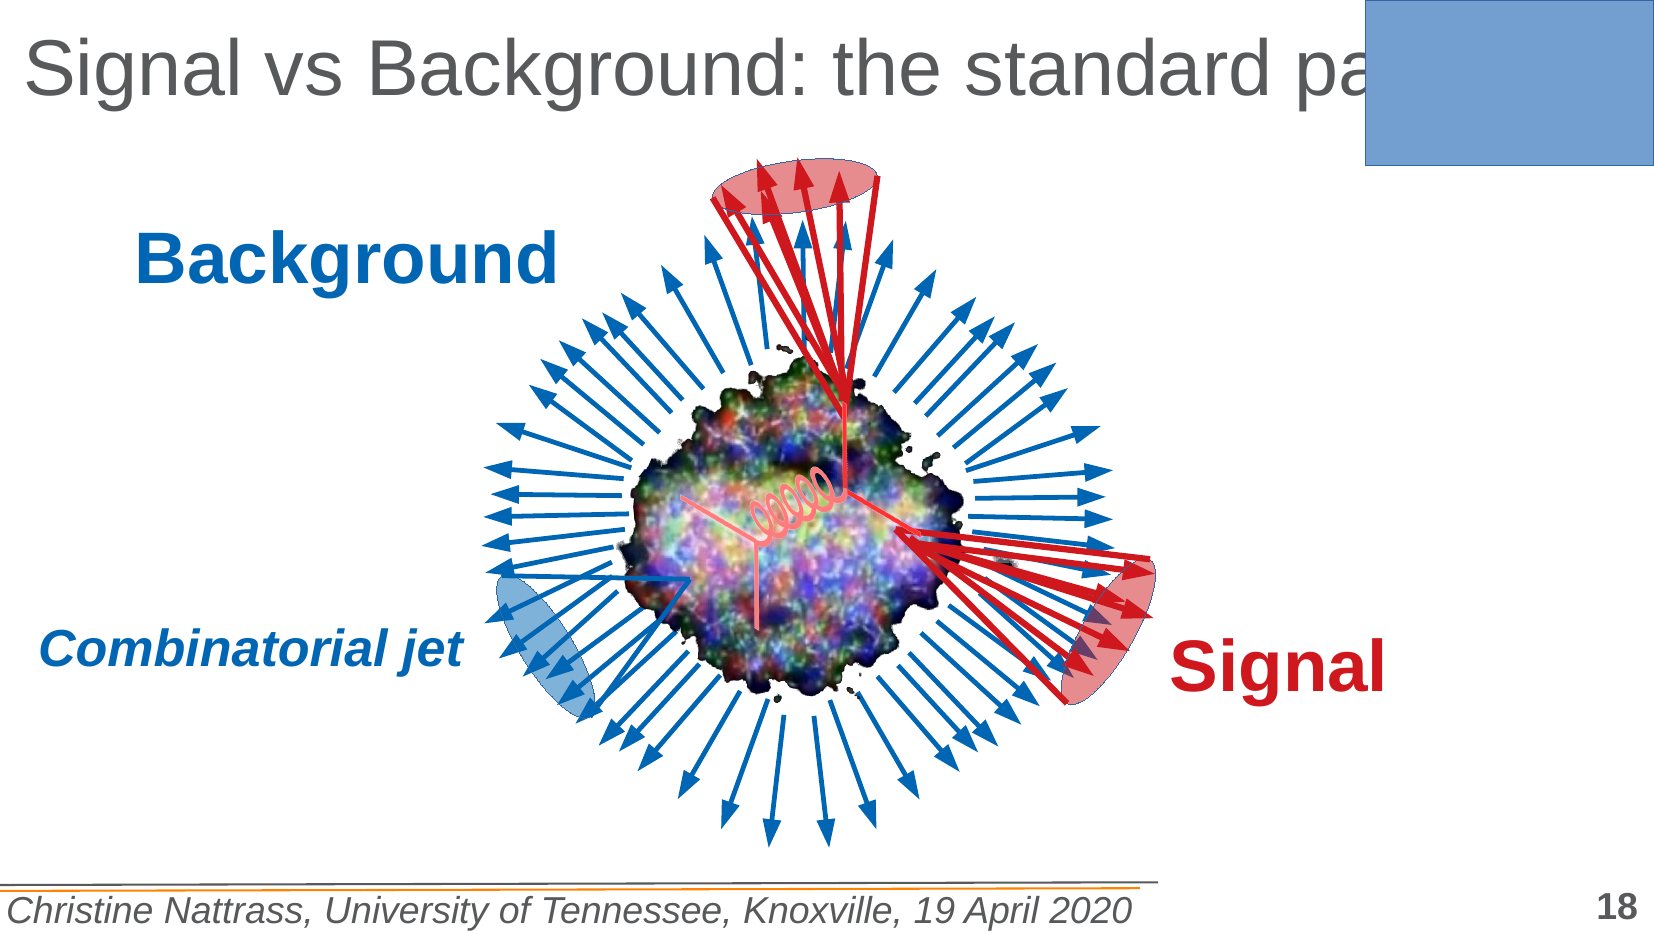

# Signal vs Background: the standard paradigm
Background
Combinatorial jet
Signal